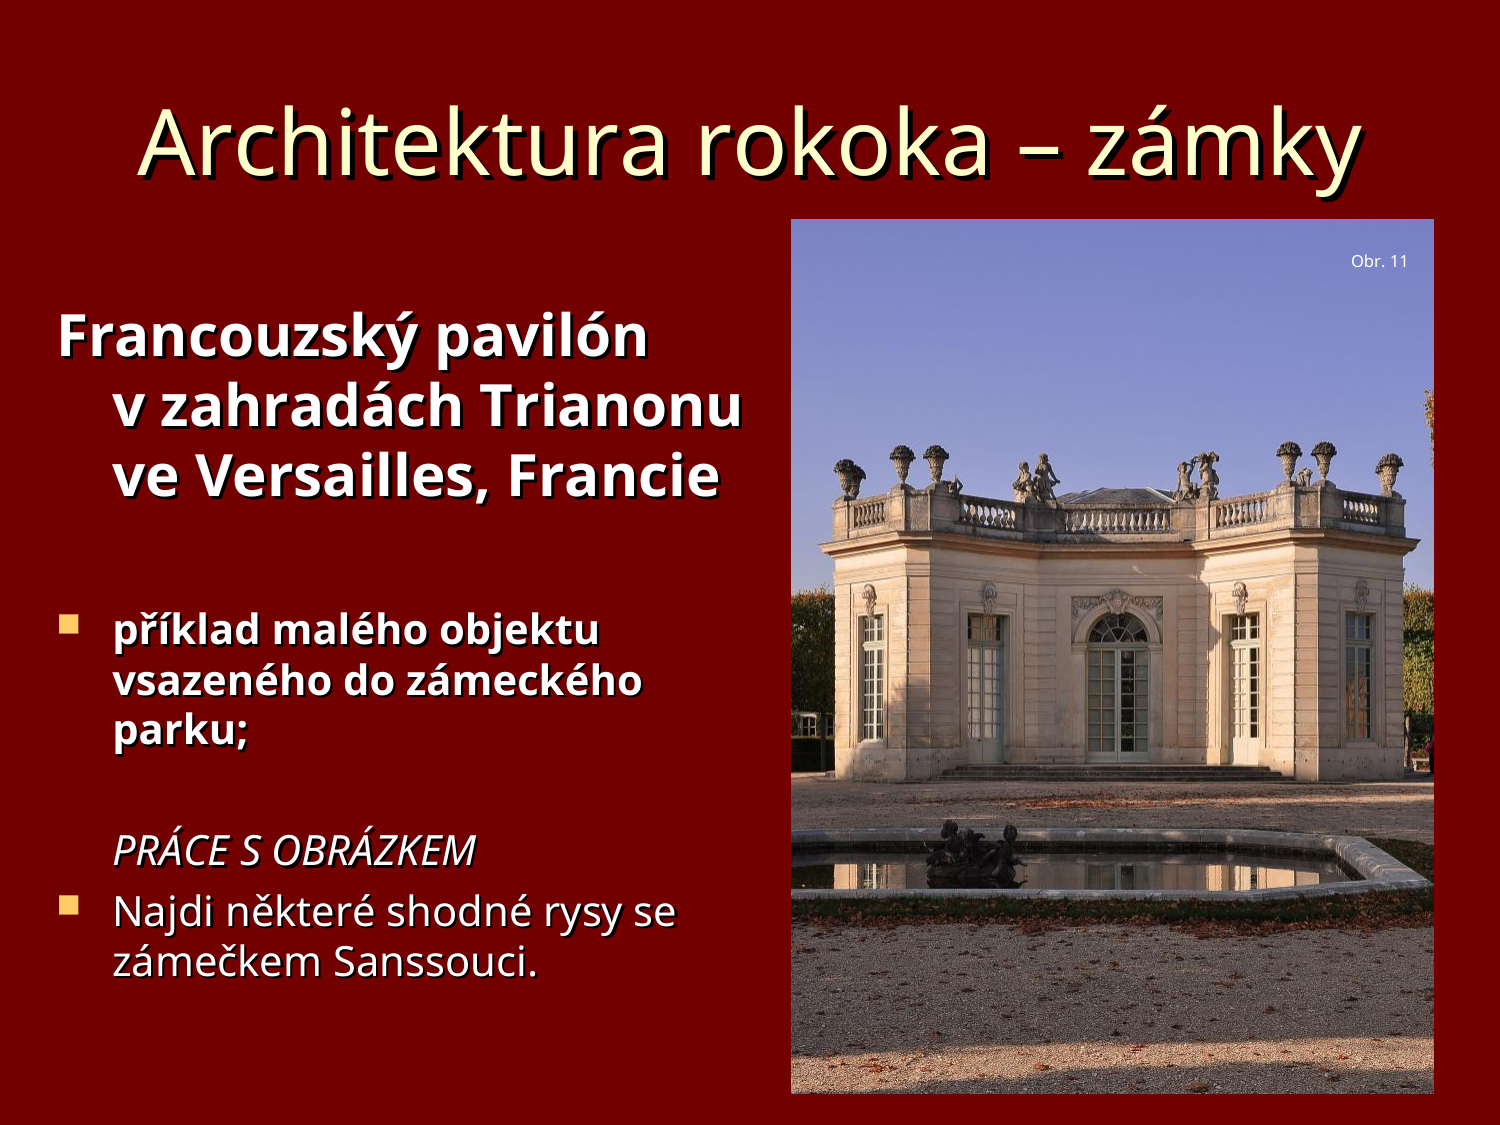

# Architektura rokoka – zámky
Obr. 11
Francouzský pavilón v zahradách Trianonu ve Versailles, Francie
příklad malého objektu vsazeného do zámeckého parku;
	PRÁCE S OBRÁZKEM
Najdi některé shodné rysy se zámečkem Sanssouci.